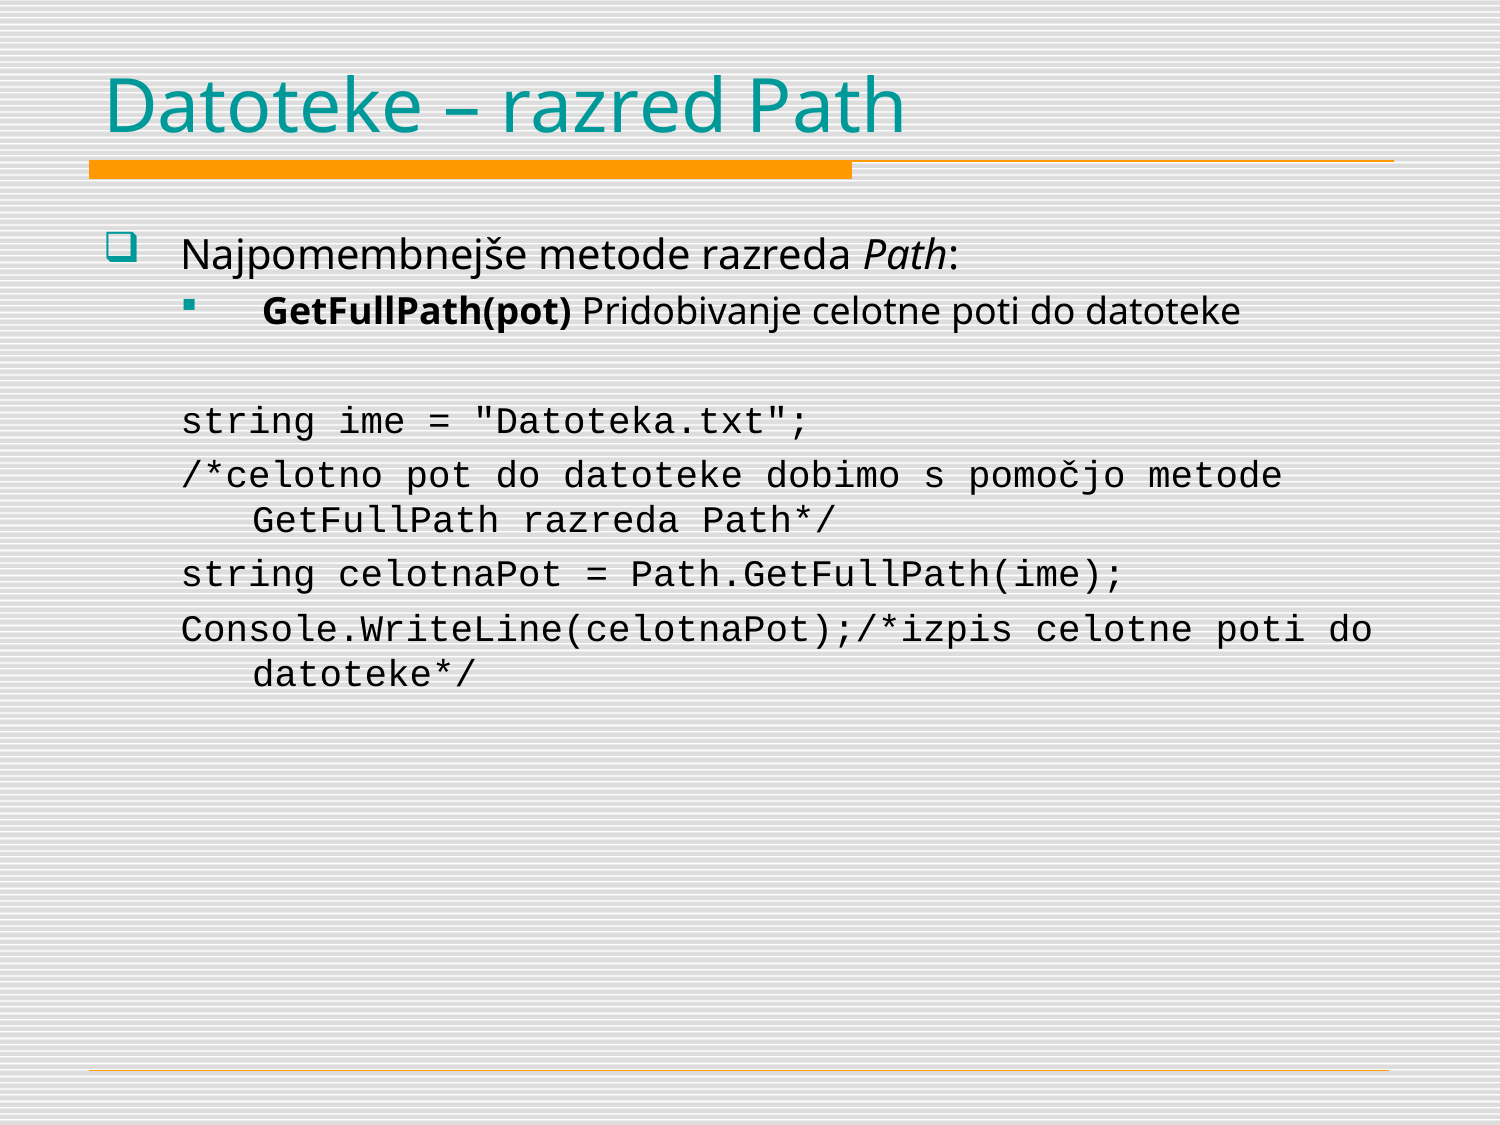

# Datoteke – razred Path
Najpomembnejše metode razreda Path:
 GetFullPath(pot) Pridobivanje celotne poti do datoteke
string ime = "Datoteka.txt";
/*celotno pot do datoteke dobimo s pomočjo metode GetFullPath razreda Path*/
string celotnaPot = Path.GetFullPath(ime);
Console.WriteLine(celotnaPot);/*izpis celotne poti do datoteke*/